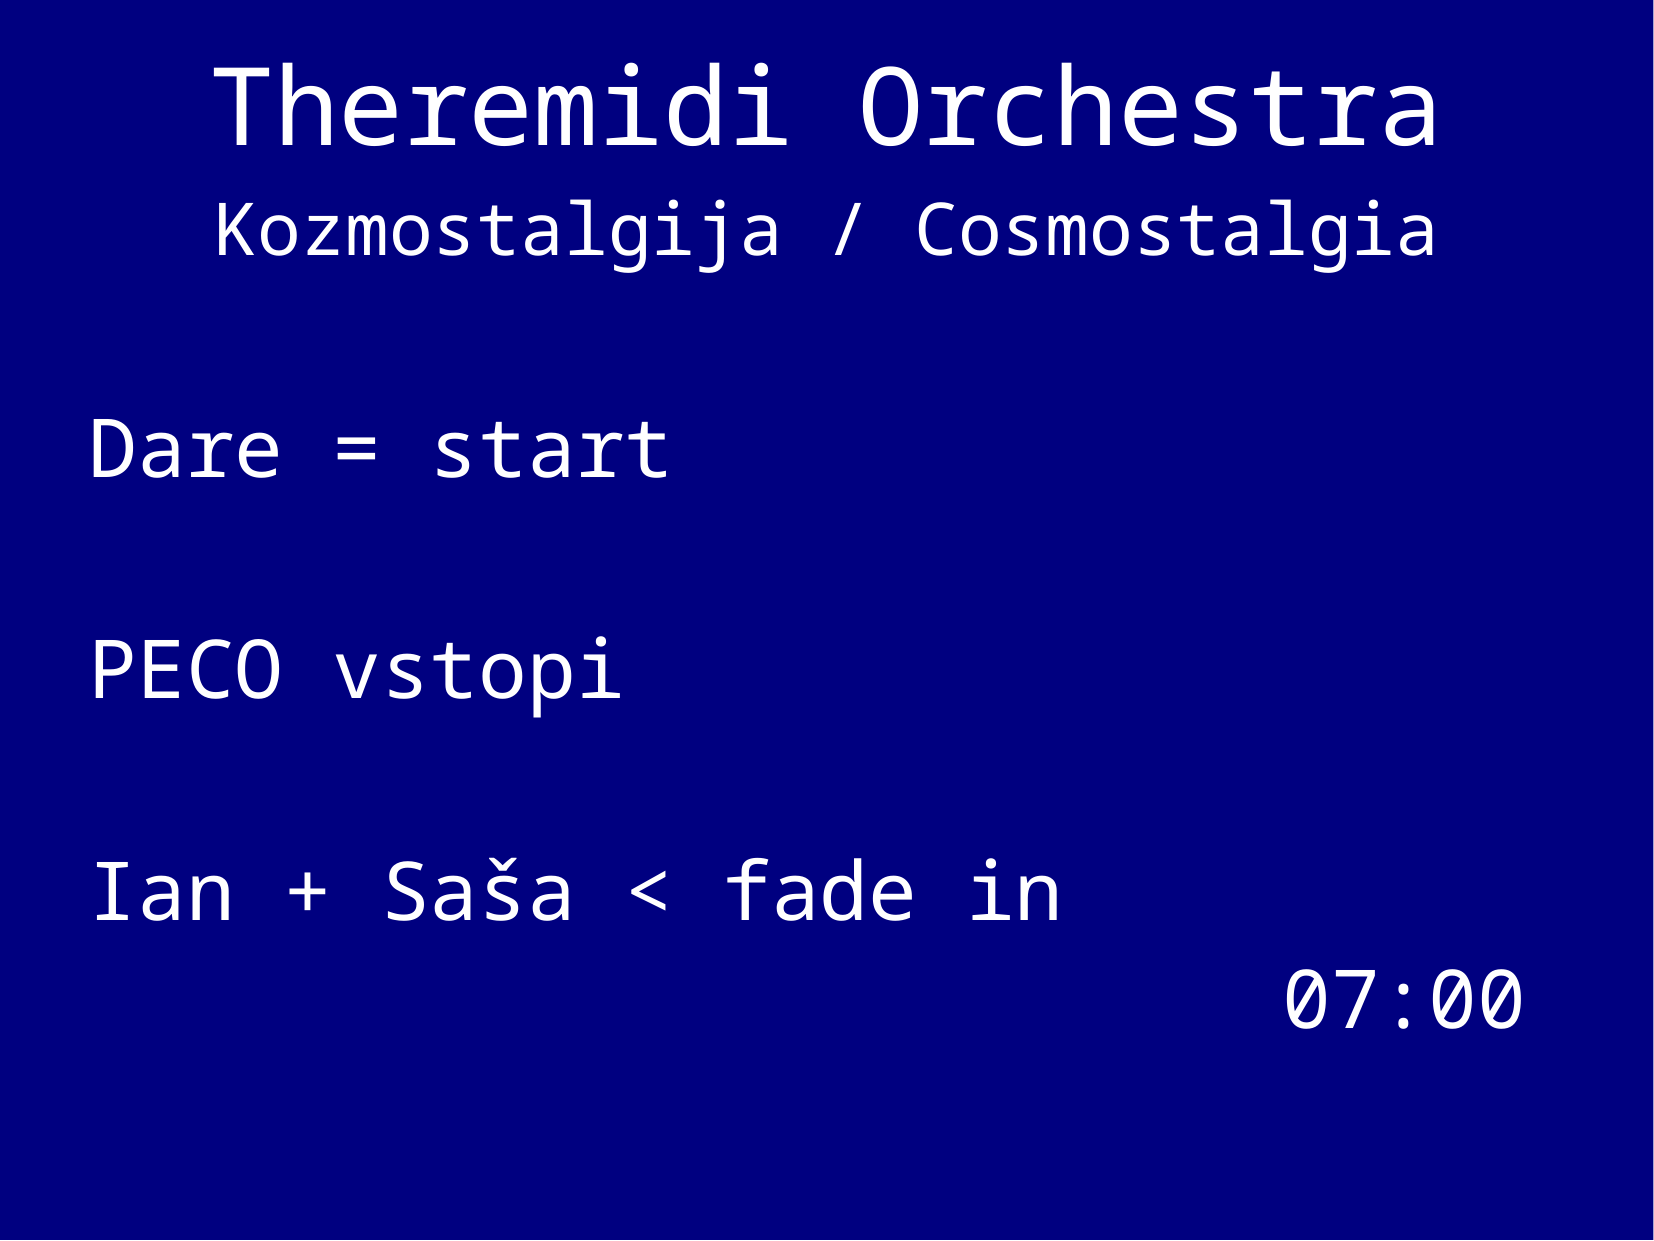

# Theremidi Orchestra Kozmostalgija / Cosmostalgia
Dare = start
PECO vstopi
Ian + Saša < fade in
07:00